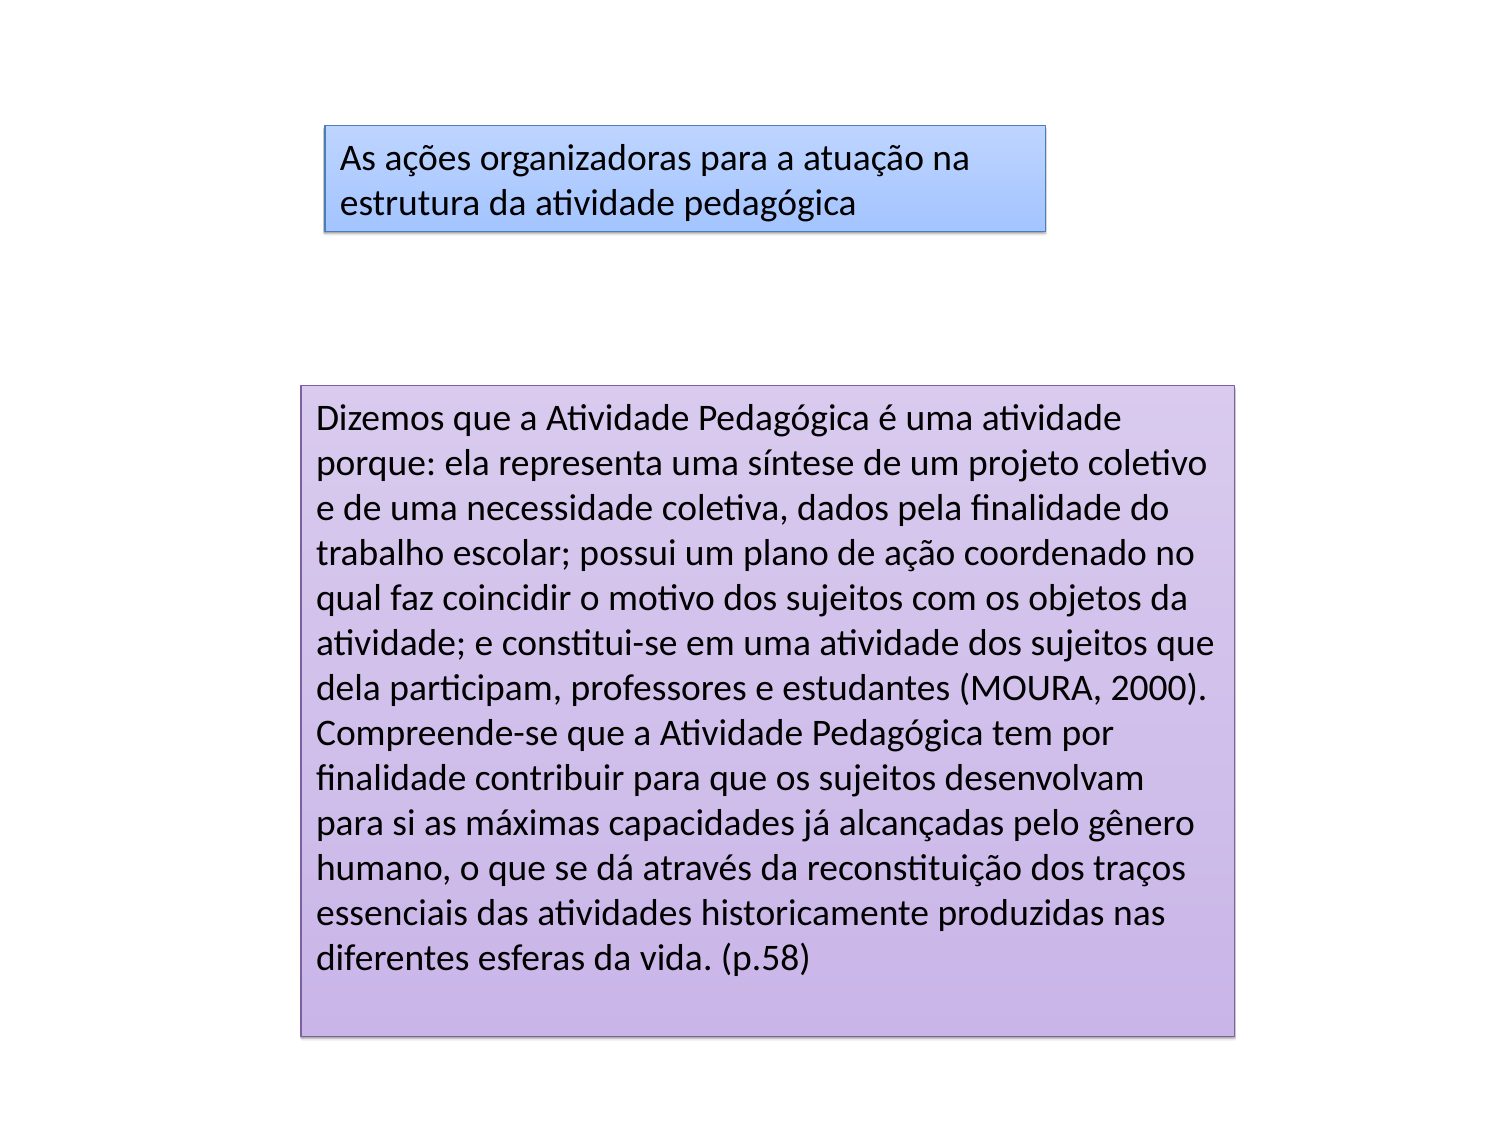

As ações organizadoras para a atuação na estrutura da atividade pedagógica
Dizemos que a Atividade Pedagógica é uma atividade porque: ela representa uma síntese de um projeto coletivo e de uma necessidade coletiva, dados pela finalidade do trabalho escolar; possui um plano de ação coordenado no qual faz coincidir o motivo dos sujeitos com os objetos da atividade; e constitui-se em uma atividade dos sujeitos que dela participam, professores e estudantes (MOURA, 2000). Compreende-se que a Atividade Pedagógica tem por finalidade contribuir para que os sujeitos desenvolvam para si as máximas capacidades já alcançadas pelo gênero humano, o que se dá através da reconstituição dos traços essenciais das atividades historicamente produzidas nas diferentes esferas da vida. (p.58)